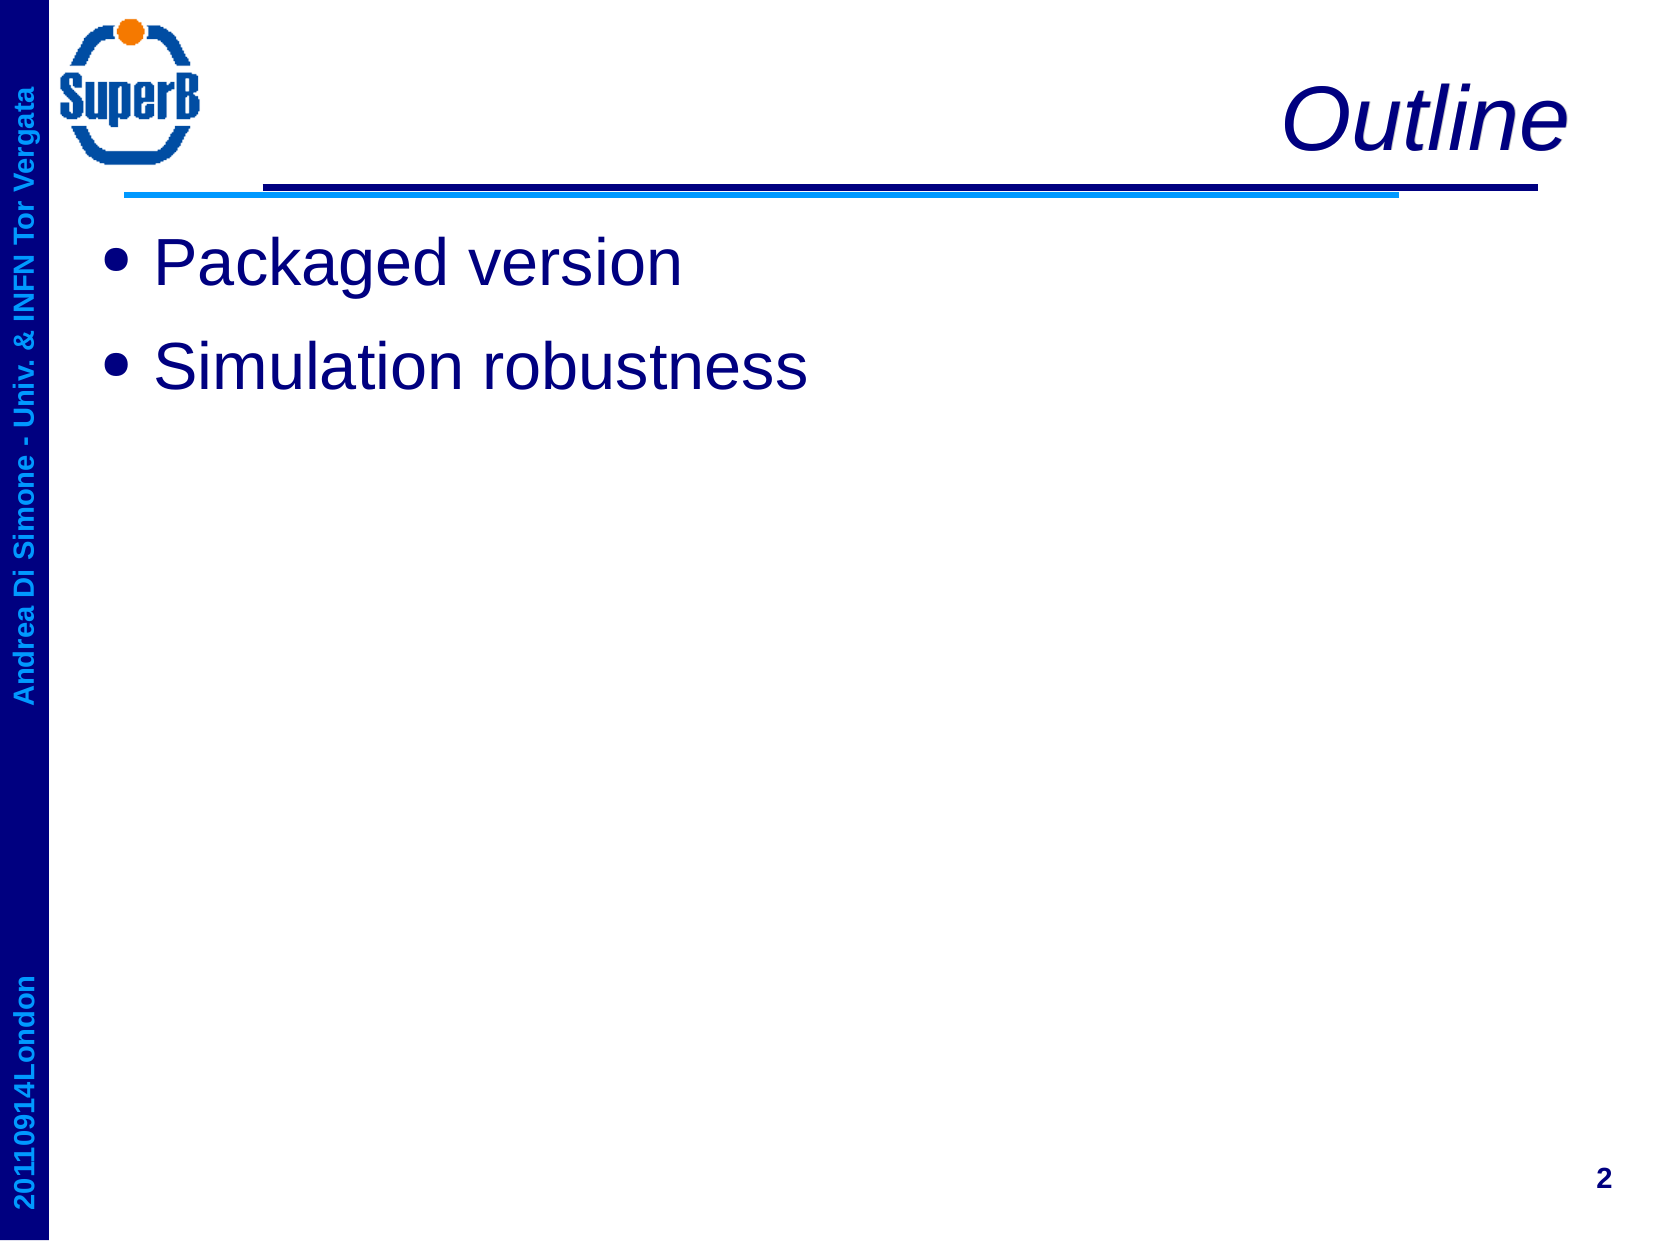

# Outline
Packaged version
Simulation robustness
Andrea Di Simone - Univ. & INFN Tor Vergata
20110914London
2